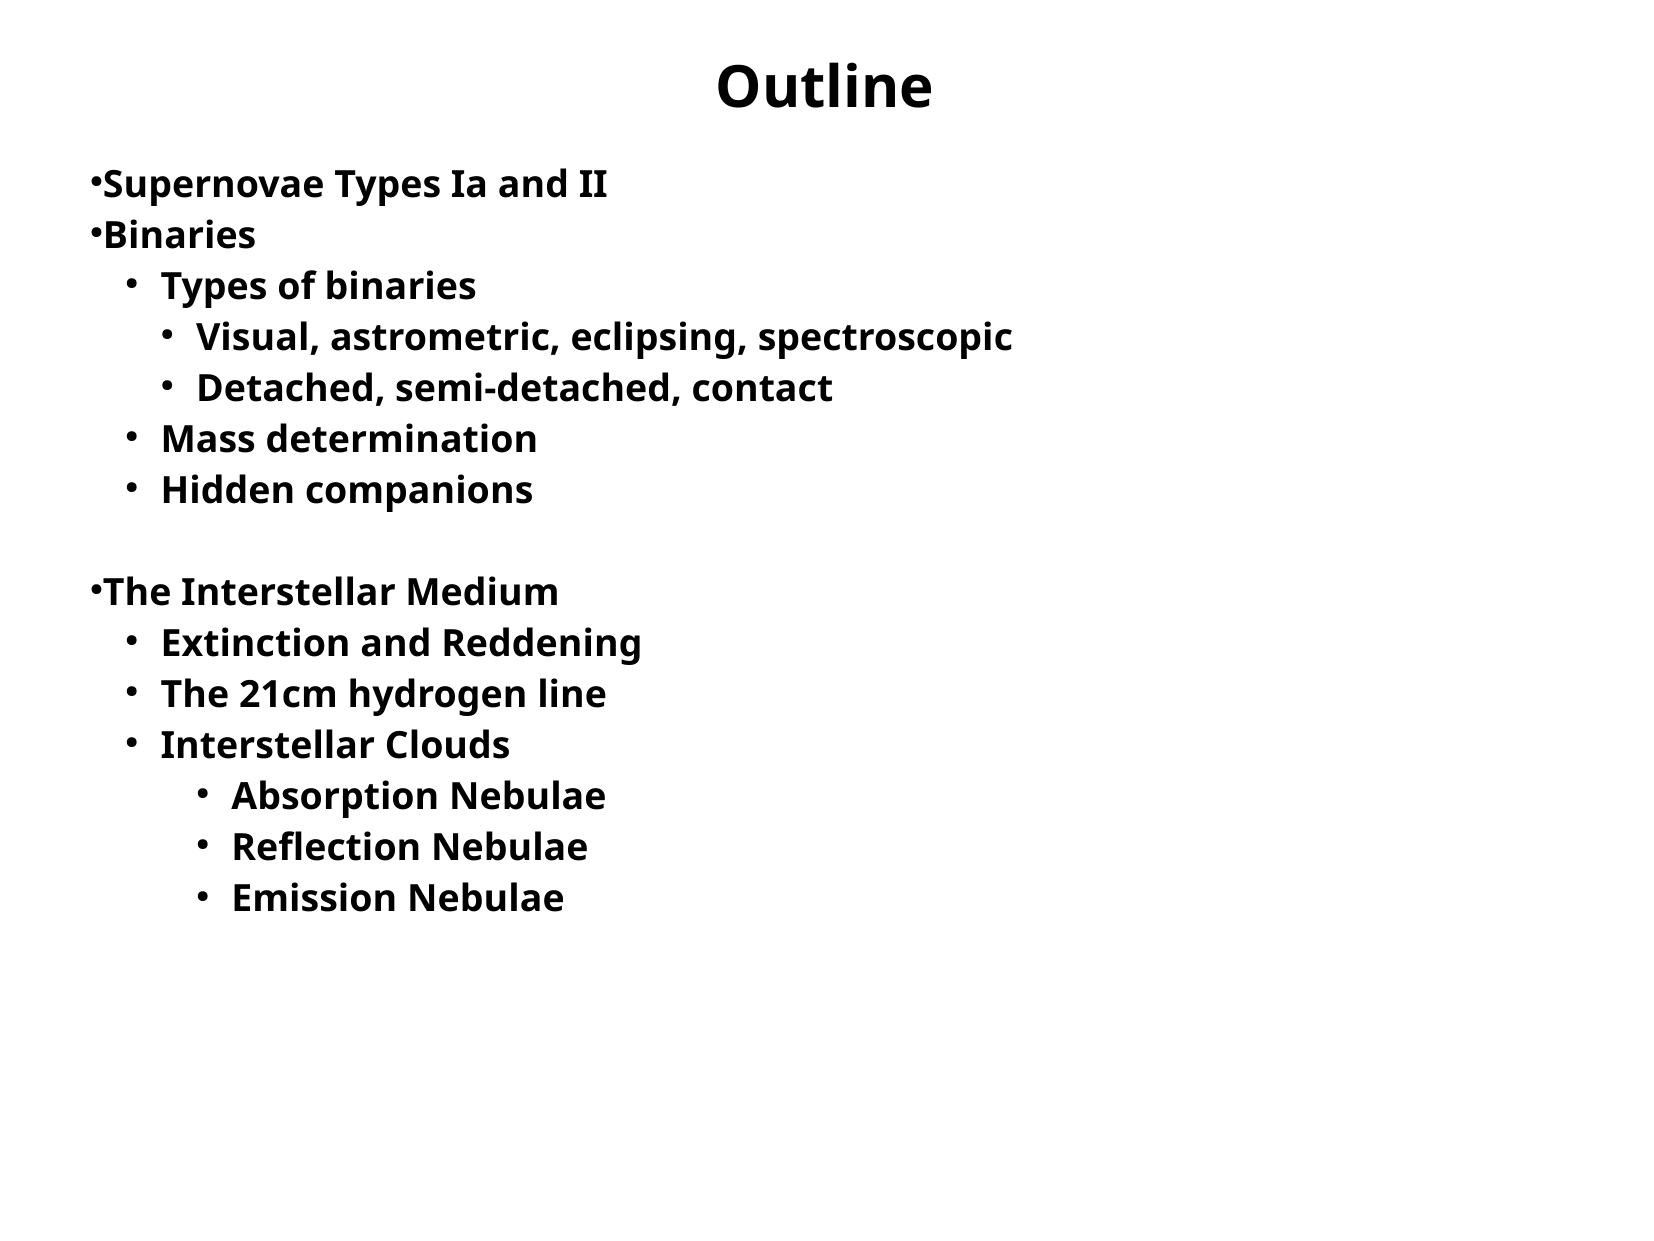

Outline
Supernovae Types Ia and II
Binaries
Types of binaries
Visual, astrometric, eclipsing, spectroscopic
Detached, semi-detached, contact
Mass determination
Hidden companions
The Interstellar Medium
Extinction and Reddening
The 21cm hydrogen line
Interstellar Clouds
Absorption Nebulae
Reflection Nebulae
Emission Nebulae